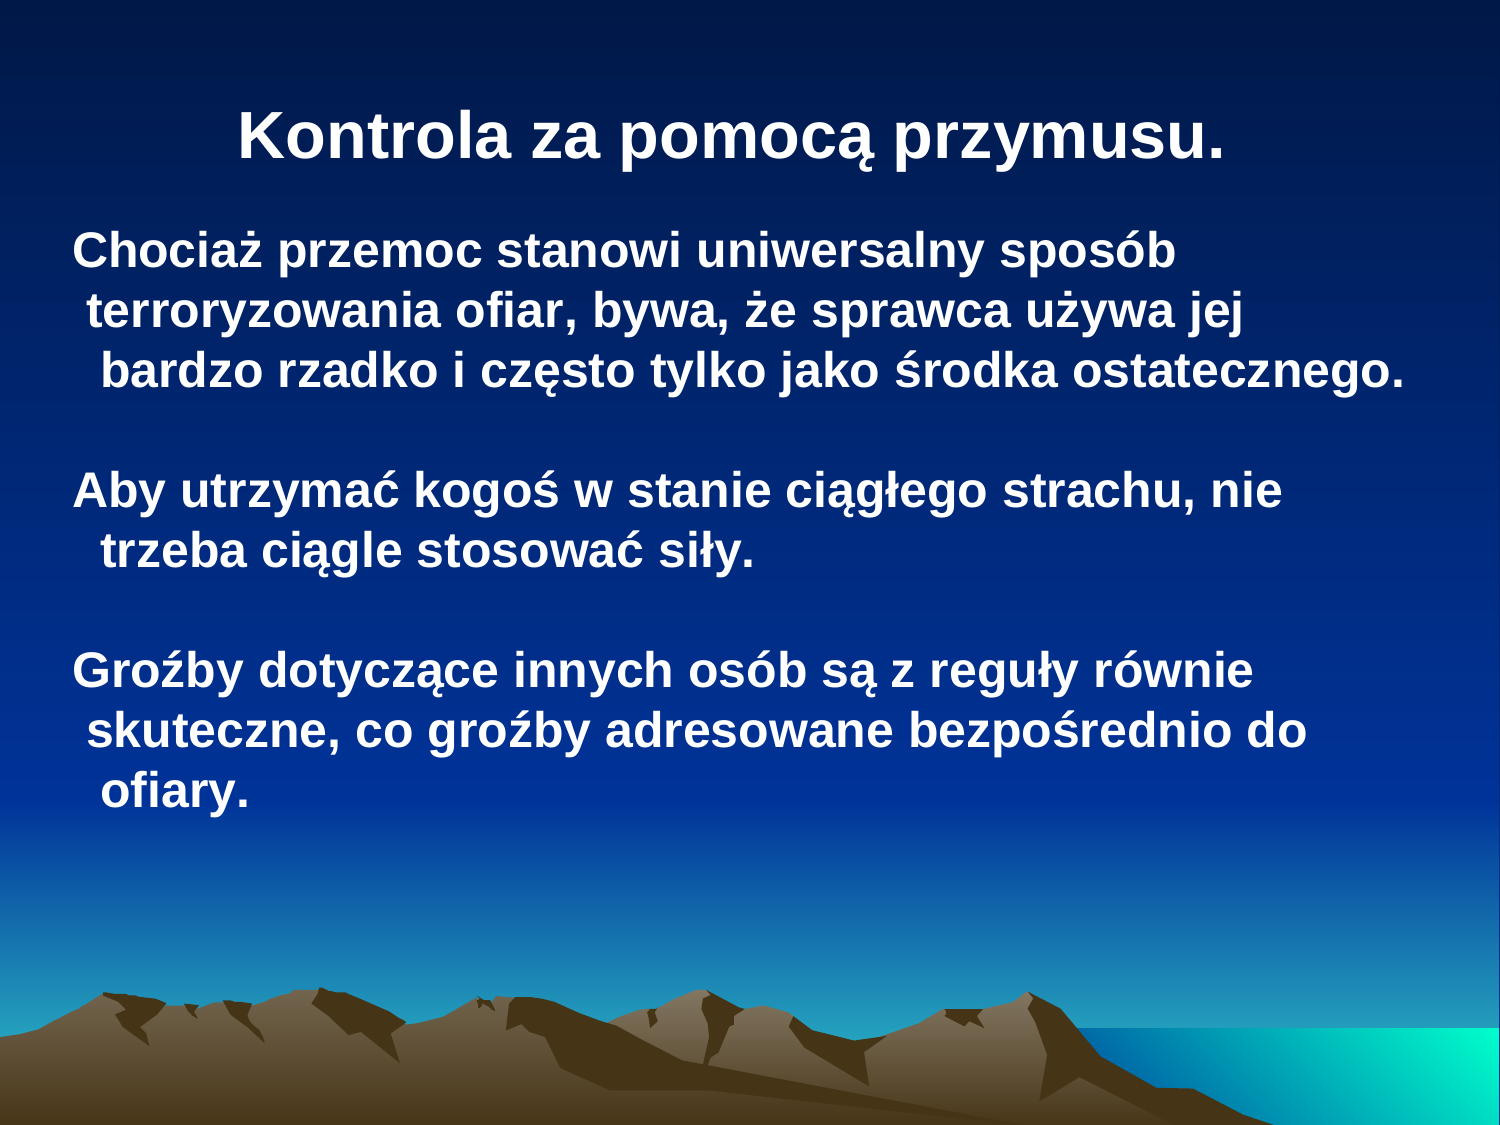

Kontrola za pomocą przymusu.
 Chociaż przemoc stanowi uniwersalny sposób
 terroryzowania ofiar, bywa, że sprawca używa jej
 bardzo rzadko i często tylko jako środka ostatecznego.
 Aby utrzymać kogoś w stanie ciągłego strachu, nie
 trzeba ciągle stosować siły.
 Groźby dotyczące innych osób są z reguły równie
 skuteczne, co groźby adresowane bezpośrednio do
 ofiary.